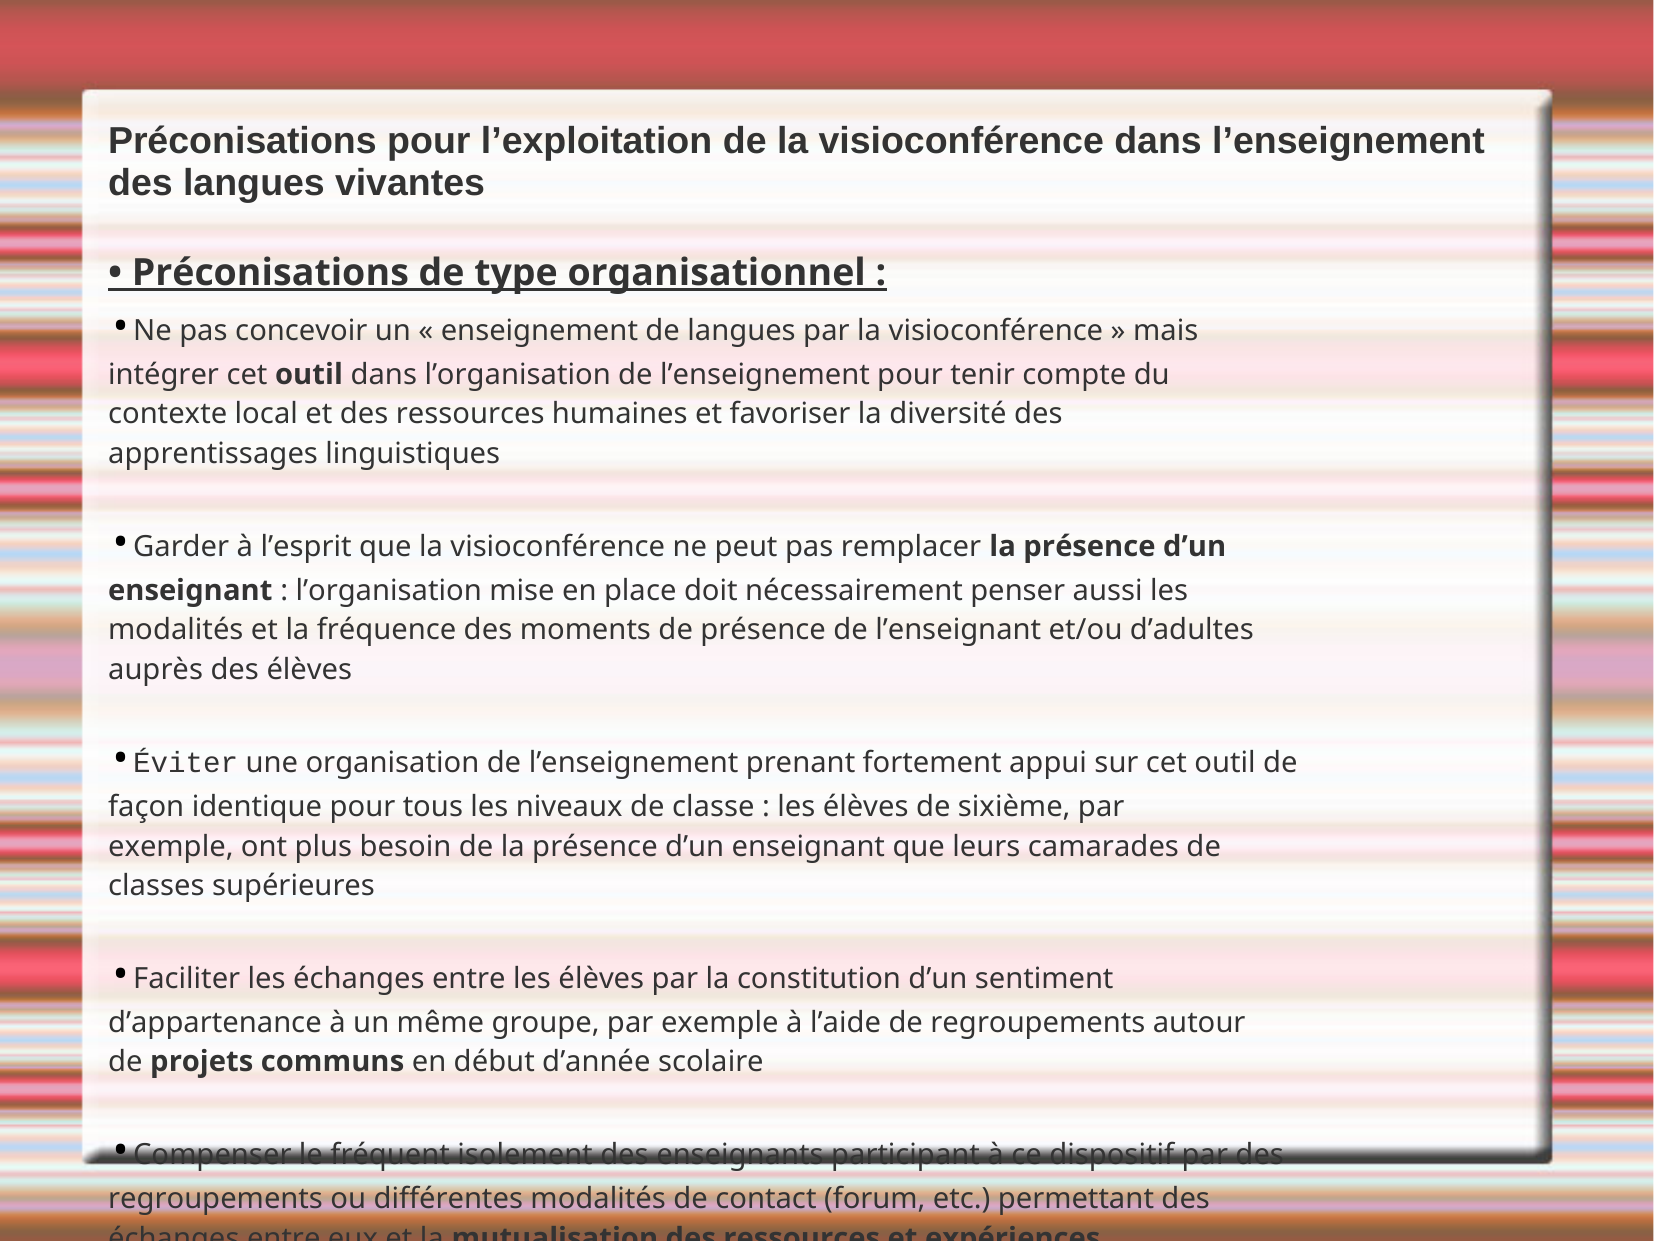

# Préconisations pour l’exploitation de la visioconférence dans l’enseignement des langues vivantes
• Préconisations de type organisationnel :
•Ne pas concevoir un « enseignement de langues par la visioconférence » mais
intégrer cet outil dans l’organisation de l’enseignement pour tenir compte du
contexte local et des ressources humaines et favoriser la diversité des
apprentissages linguistiques
•Garder à l’esprit que la visioconférence ne peut pas remplacer la présence d’un
enseignant : l’organisation mise en place doit nécessairement penser aussi les
modalités et la fréquence des moments de présence de l’enseignant et/ou d’adultes
auprès des élèves
•Éviter une organisation de l’enseignement prenant fortement appui sur cet outil de
façon identique pour tous les niveaux de classe : les élèves de sixième, par
exemple, ont plus besoin de la présence d’un enseignant que leurs camarades de
classes supérieures
•Faciliter les échanges entre les élèves par la constitution d’un sentiment
d’appartenance à un même groupe, par exemple à l’aide de regroupements autour
de projets communs en début d’année scolaire
•Compenser le fréquent isolement des enseignants participant à ce dispositif par des
regroupements ou différentes modalités de contact (forum, etc.) permettant des
échanges entre eux et la mutualisation des ressources et expériences